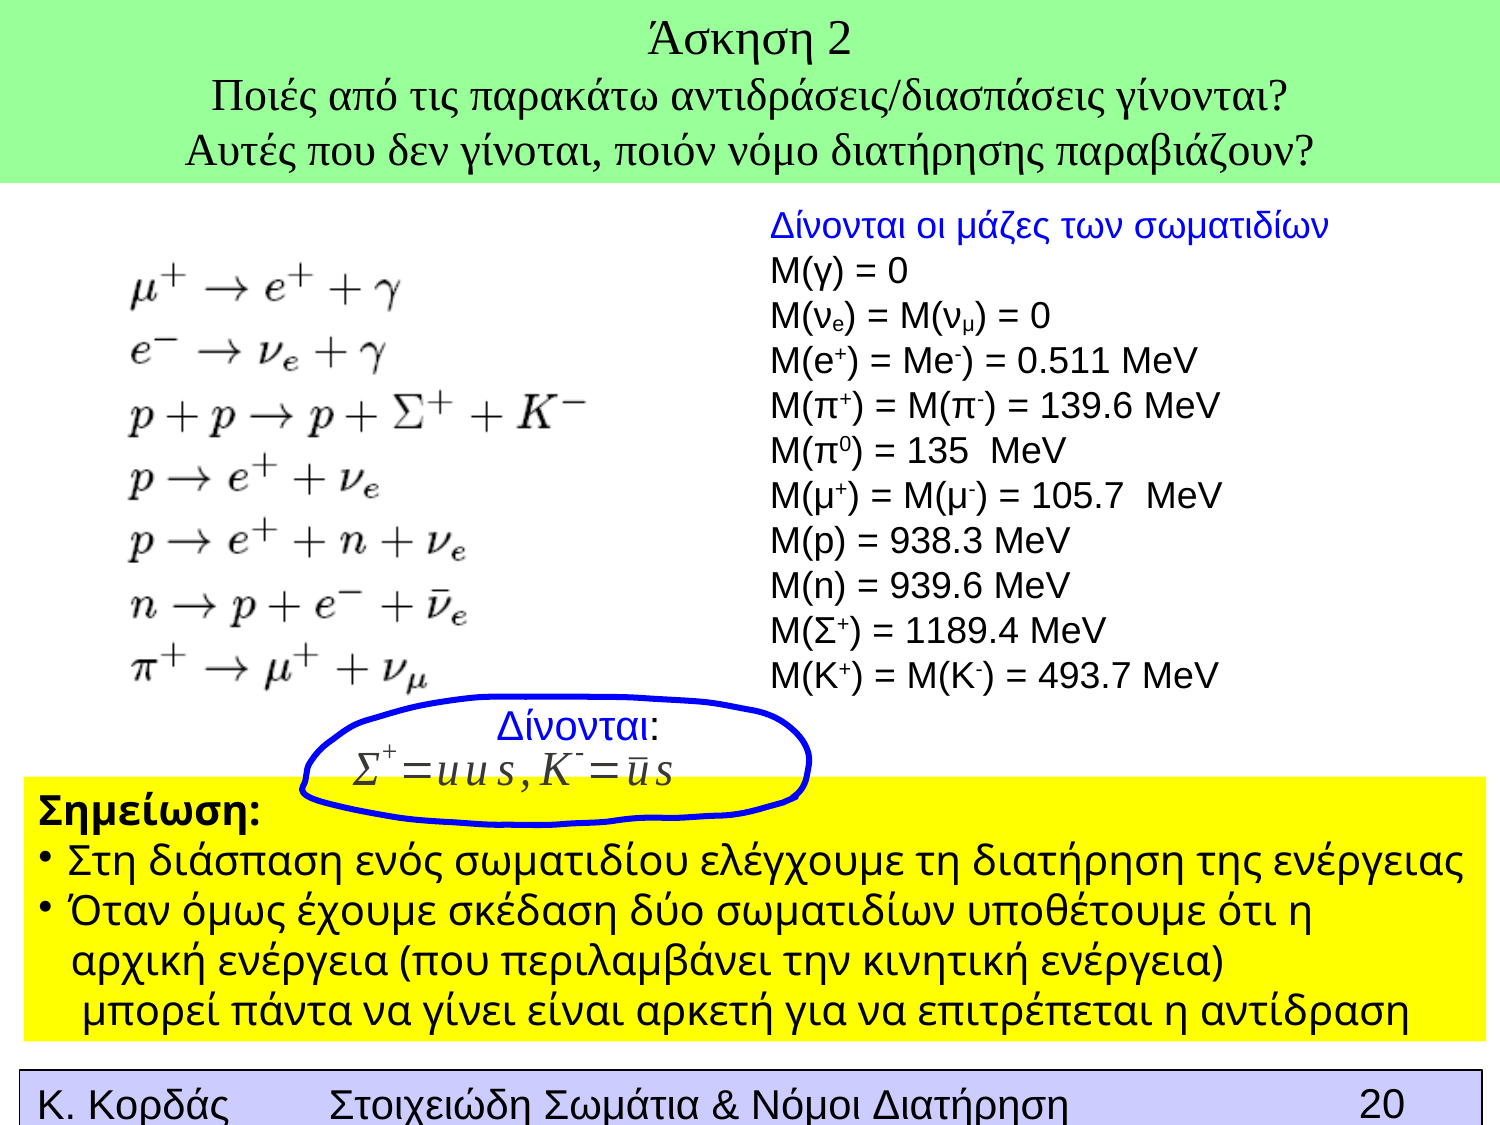

Άσκηση 2
Ποιές από τις παρακάτω αντιδράσεις/διασπάσεις γίνονται?
Αυτές που δεν γίνοται, ποιόν νόμο διατήρησης παραβιάζουν?
Δίνονται oι μάζες των σωματιδίων
M(γ) = 0
Μ(νe) = M(νμ) = 0
Μ(e+) = Me-) = 0.511 MeV
Μ(π+) = Μ(π-) = 139.6 MeV
M(π0) = 135 MeV
M(μ+) = Μ(μ-) = 105.7 MeV
M(p) = 938.3 MeV
M(n) = 939.6 MeV
M(Σ+) = 1189.4 MeV
M(K+) = M(K-) = 493.7 MeV
Δίνονται:
Σημείωση:
 Στη διάσπαση ενός σωματιδίου ελέγχουμε τη διατήρηση της ενέργειας
 Όταν όμως έχουμε σκέδαση δύο σωματιδίων υποθέτουμε ότι η
 αρχική ενέργεια (που περιλαμβάνει την κινητική ενέργεια)
 μπορεί πάντα να γίνει είναι αρκετή για να επιτρέπεται η αντίδραση
20
Κ. Κορδάς
Στοιχειώδη Σωμάτια & Νόμοι Διατήρησης